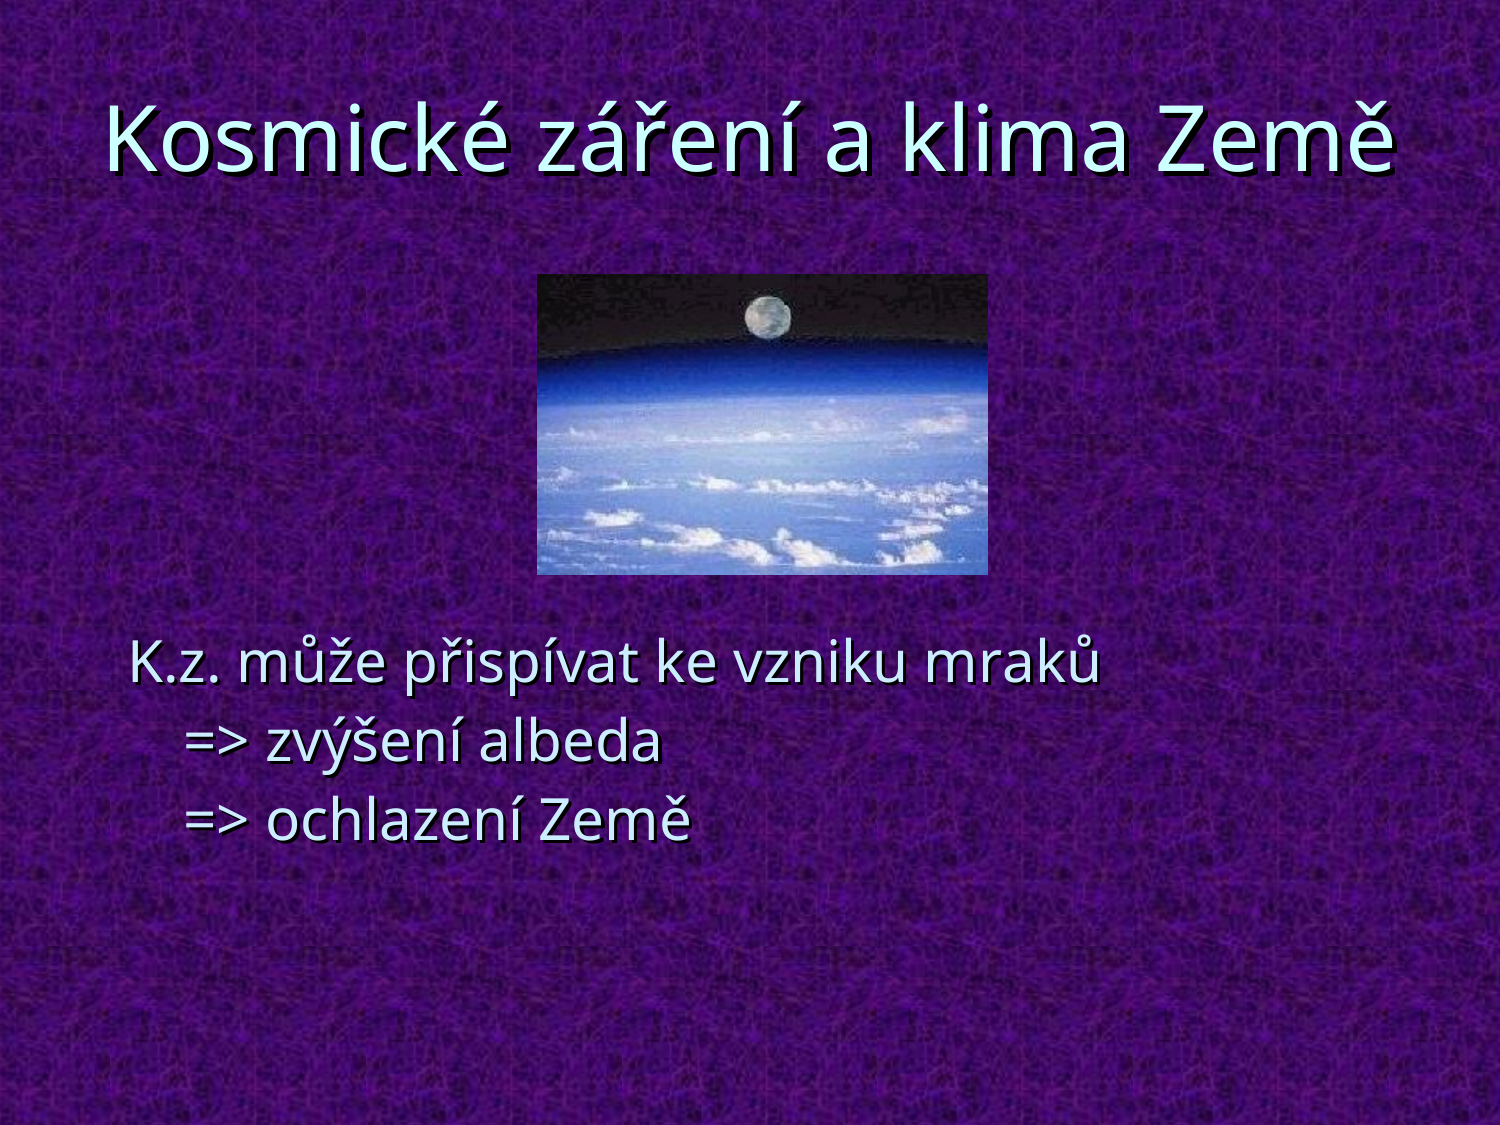

# Kosmické záření a klima Země
K.z. může přispívat ke vzniku mraků
=> zvýšení albeda
=> ochlazení Země